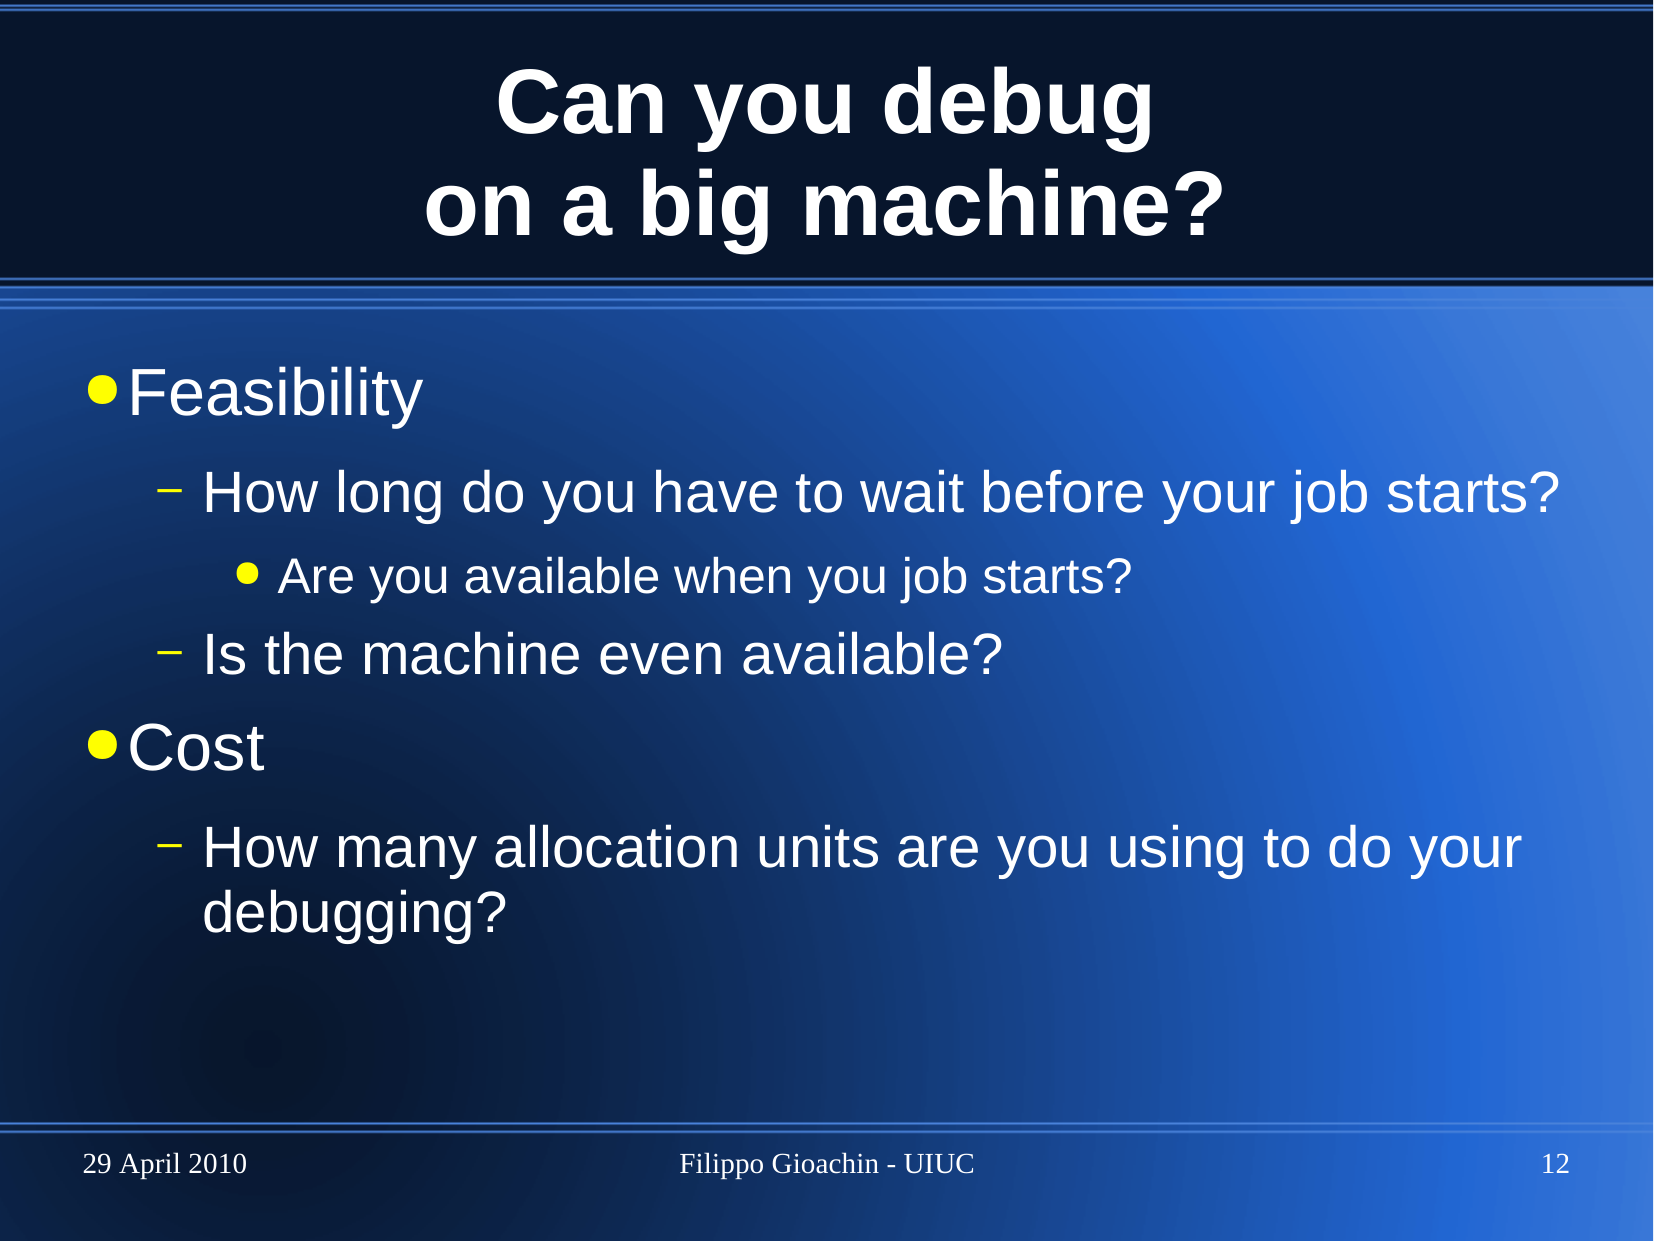

# Can you debug on a big machine?
Feasibility
How long do you have to wait before your job starts?
Are you available when you job starts?
Is the machine even available?
Cost
How many allocation units are you using to do your debugging?
29 April 2010
Filippo Gioachin - UIUC
12